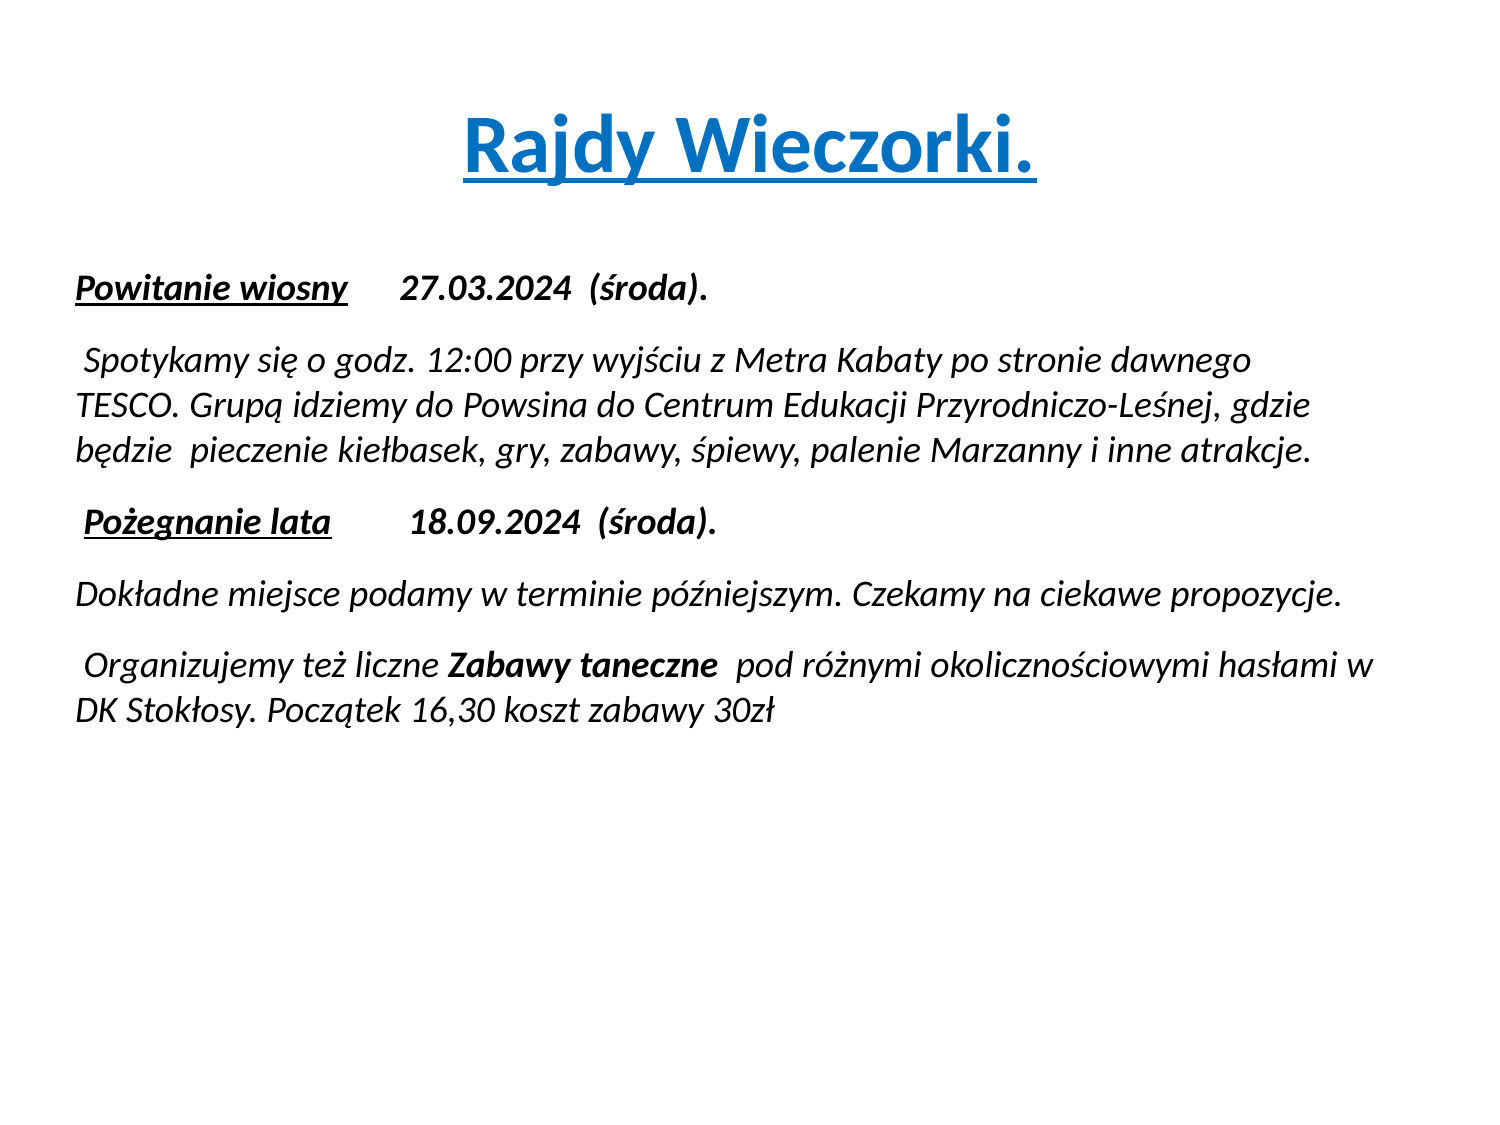

# Rajdy Wieczorki.
Powitanie wiosny      27.03.2024  (środa).
 Spotykamy się o godz. 12:00 przy wyjściu z Metra Kabaty po stronie dawnego TESCO. Grupą idziemy do Powsina do Centrum Edukacji Przyrodniczo-Leśnej, gdzie będzie  pieczenie kiełbasek, gry, zabawy, śpiewy, palenie Marzanny i inne atrakcje.
 Pożegnanie lata         18.09.2024  (środa).
Dokładne miejsce podamy w terminie późniejszym. Czekamy na ciekawe propozycje.
 Organizujemy też liczne Zabawy taneczne  pod różnymi okolicznościowymi hasłami w DK Stokłosy. Początek 16,30 koszt zabawy 30zł